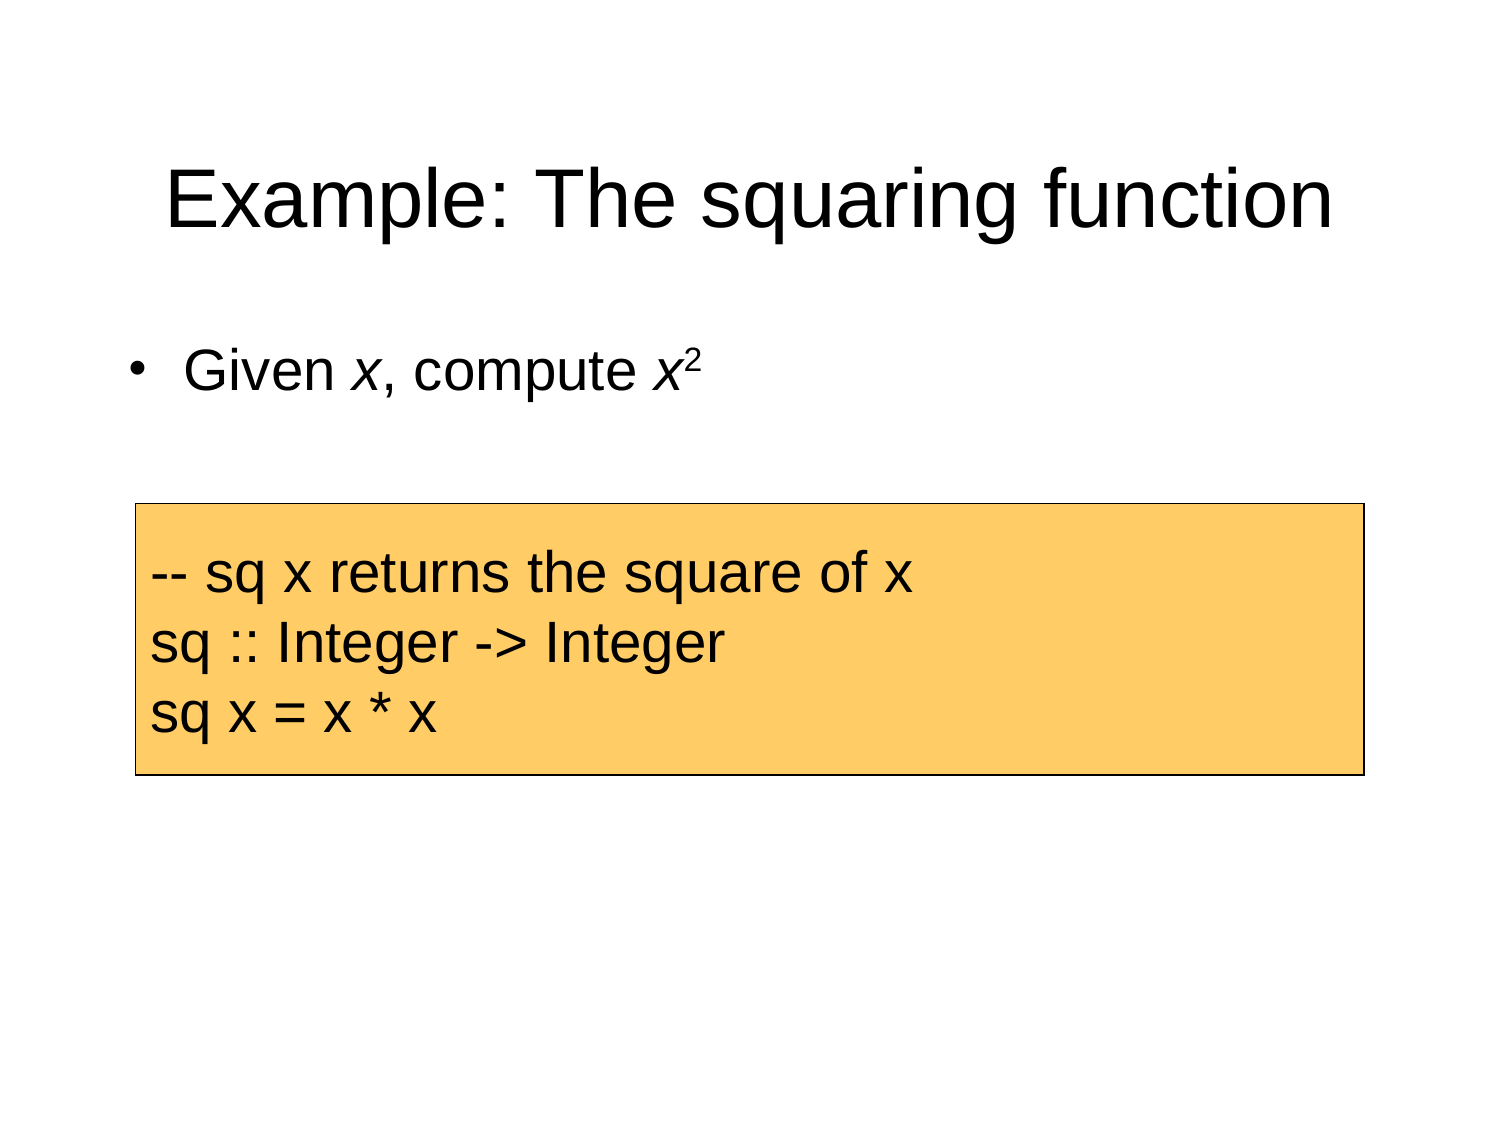

# Example: The squaring function
Given x, compute x2
-- sq x returns the square of x
sq :: Integer -> Integer
sq x = x * x